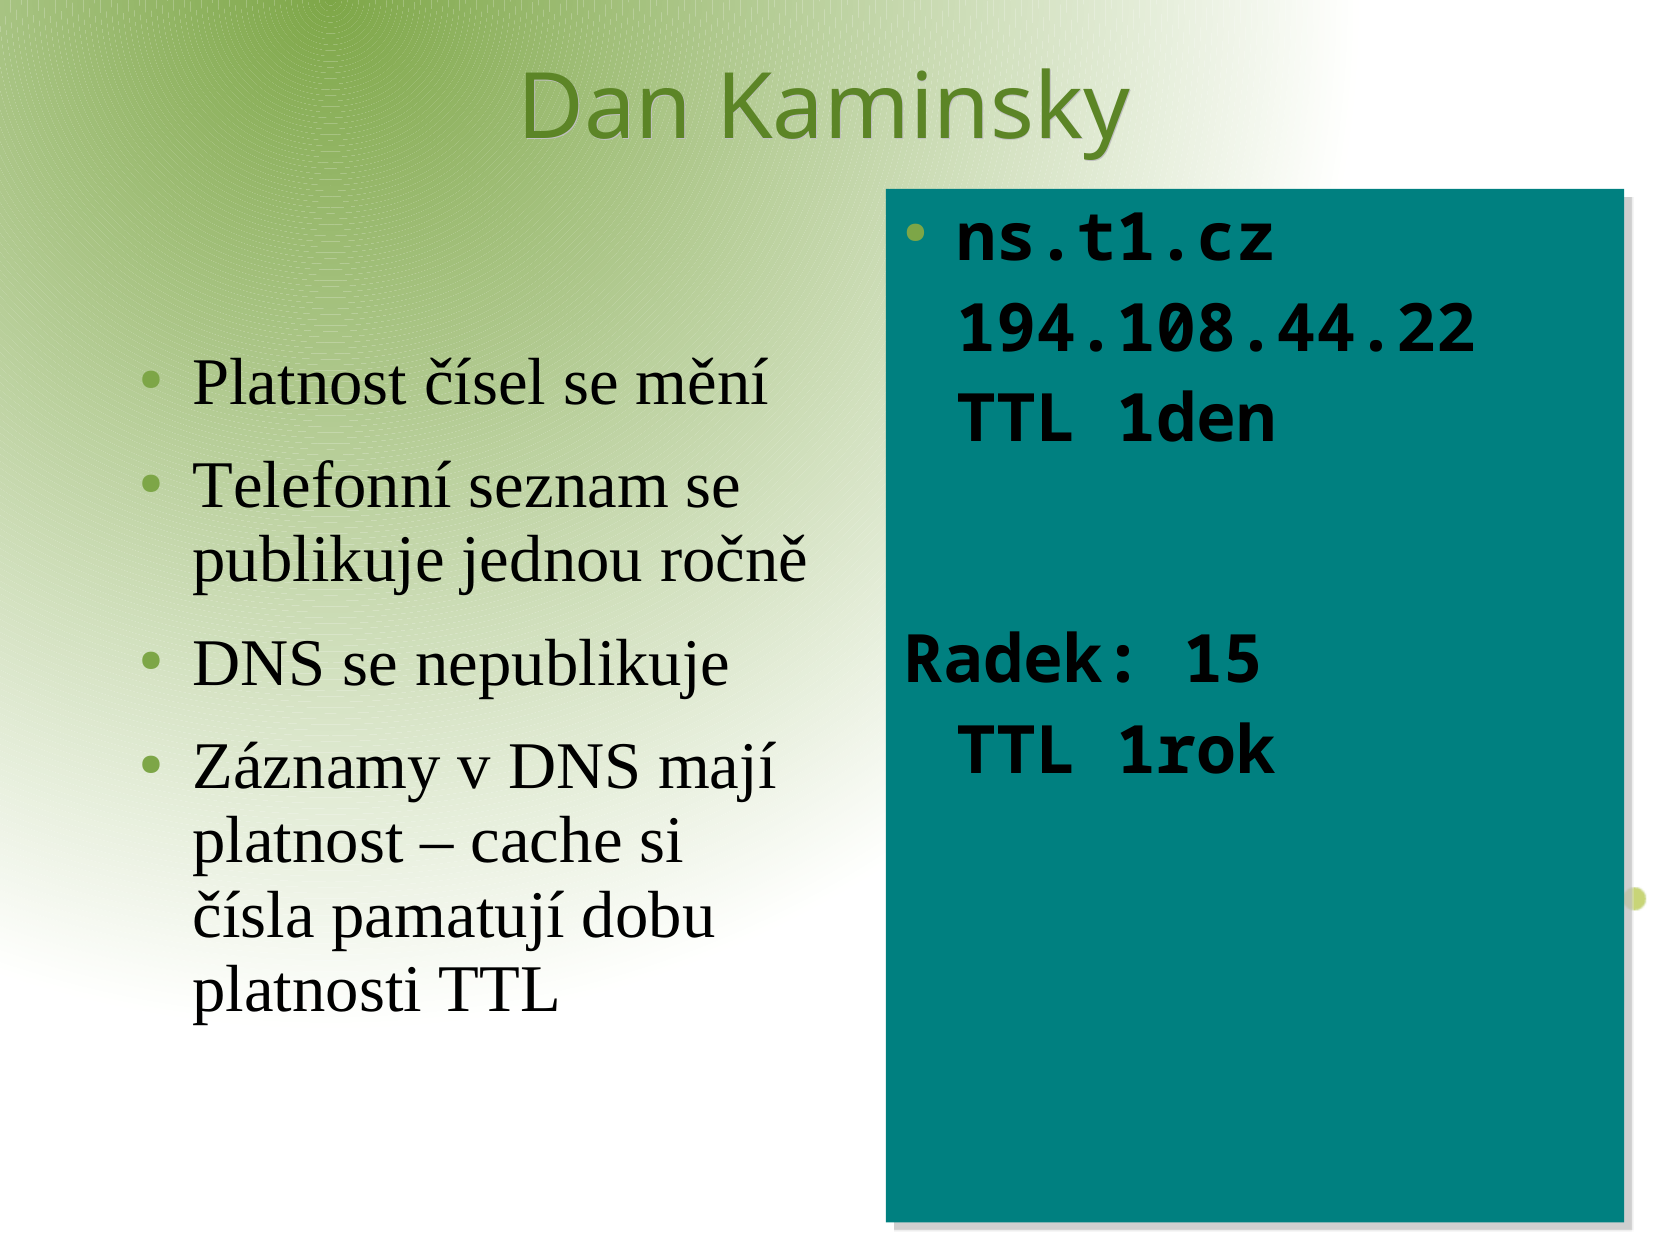

# Dan Kaminsky
ns.t1.cz 194.108.44.22 TTL 1den
Radek: 15
TTL 1rok
Platnost čísel se mění
Telefonní seznam se publikuje jednou ročně
DNS se nepublikuje
Záznamy v DNS mají platnost – cache si čísla pamatují dobu platnosti TTL